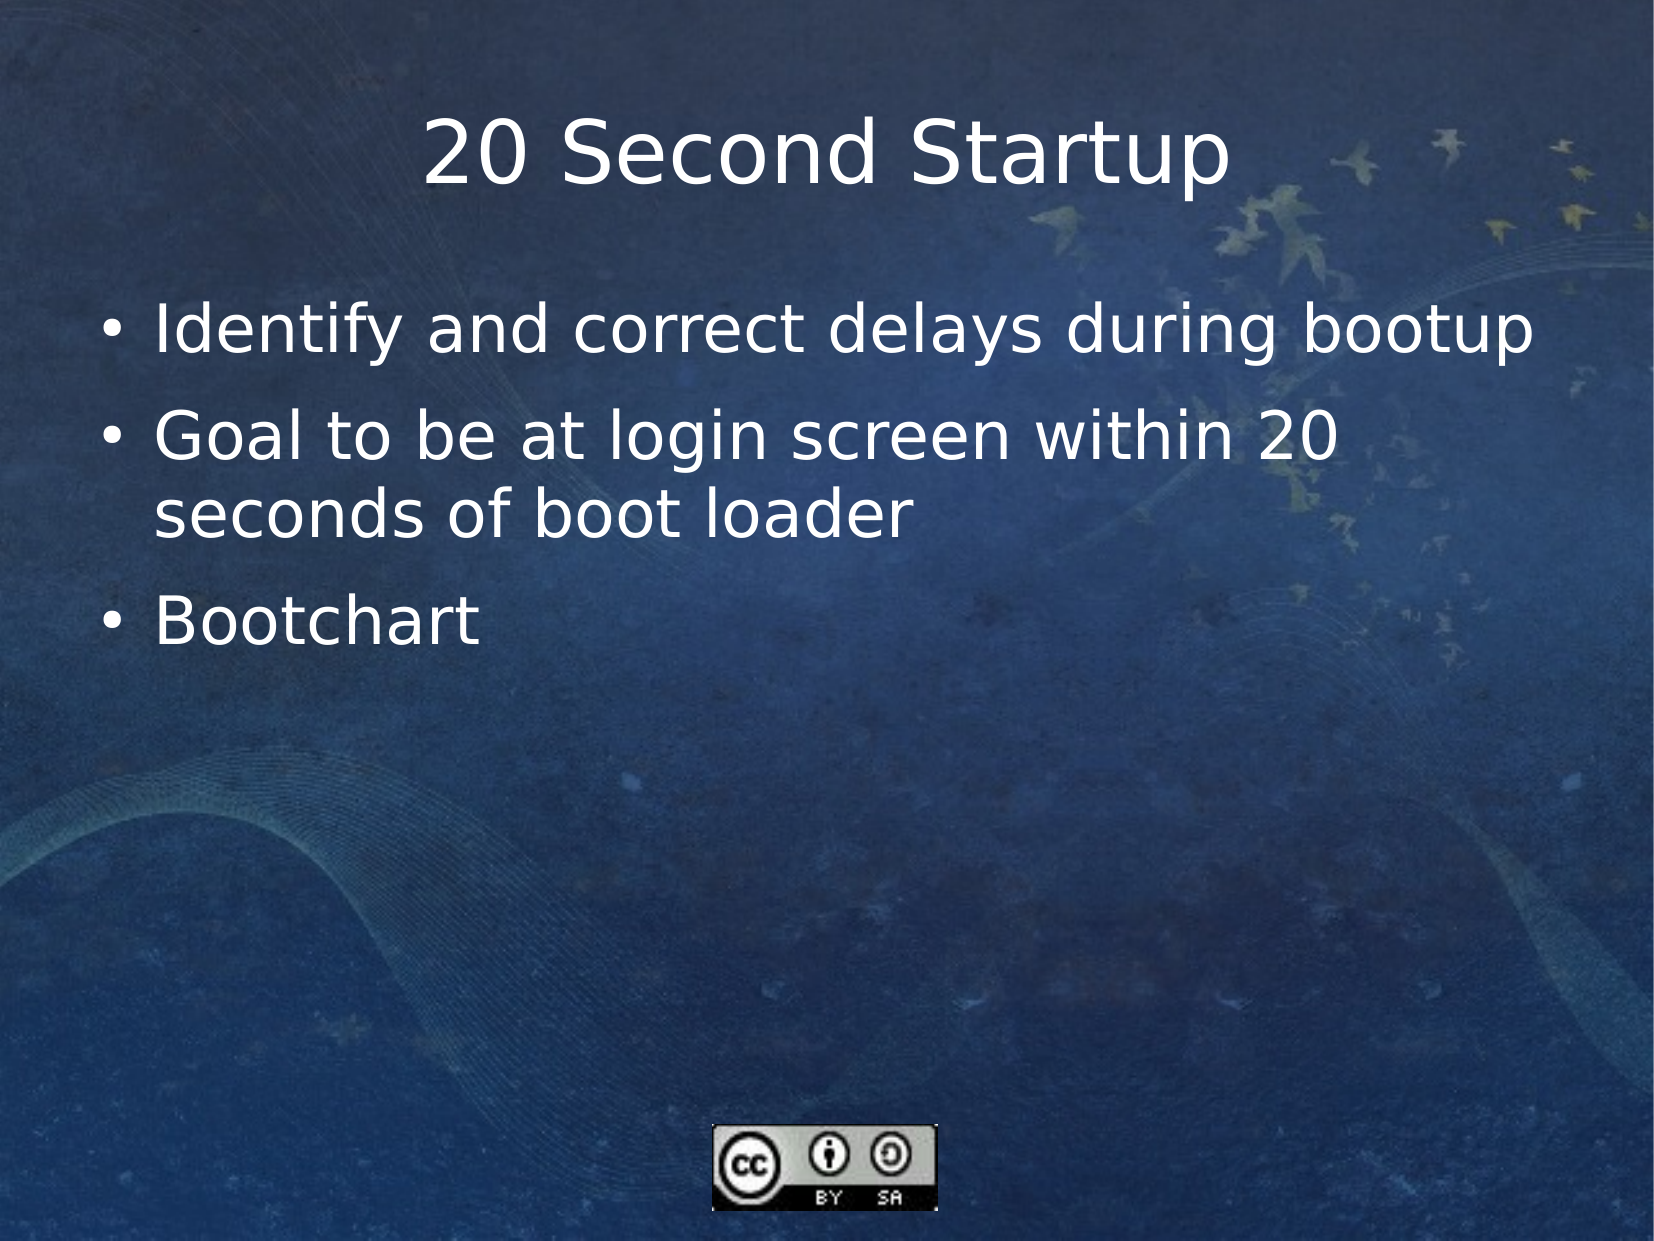

# 20 Second Startup
Identify and correct delays during bootup
Goal to be at login screen within 20 seconds of boot loader
Bootchart